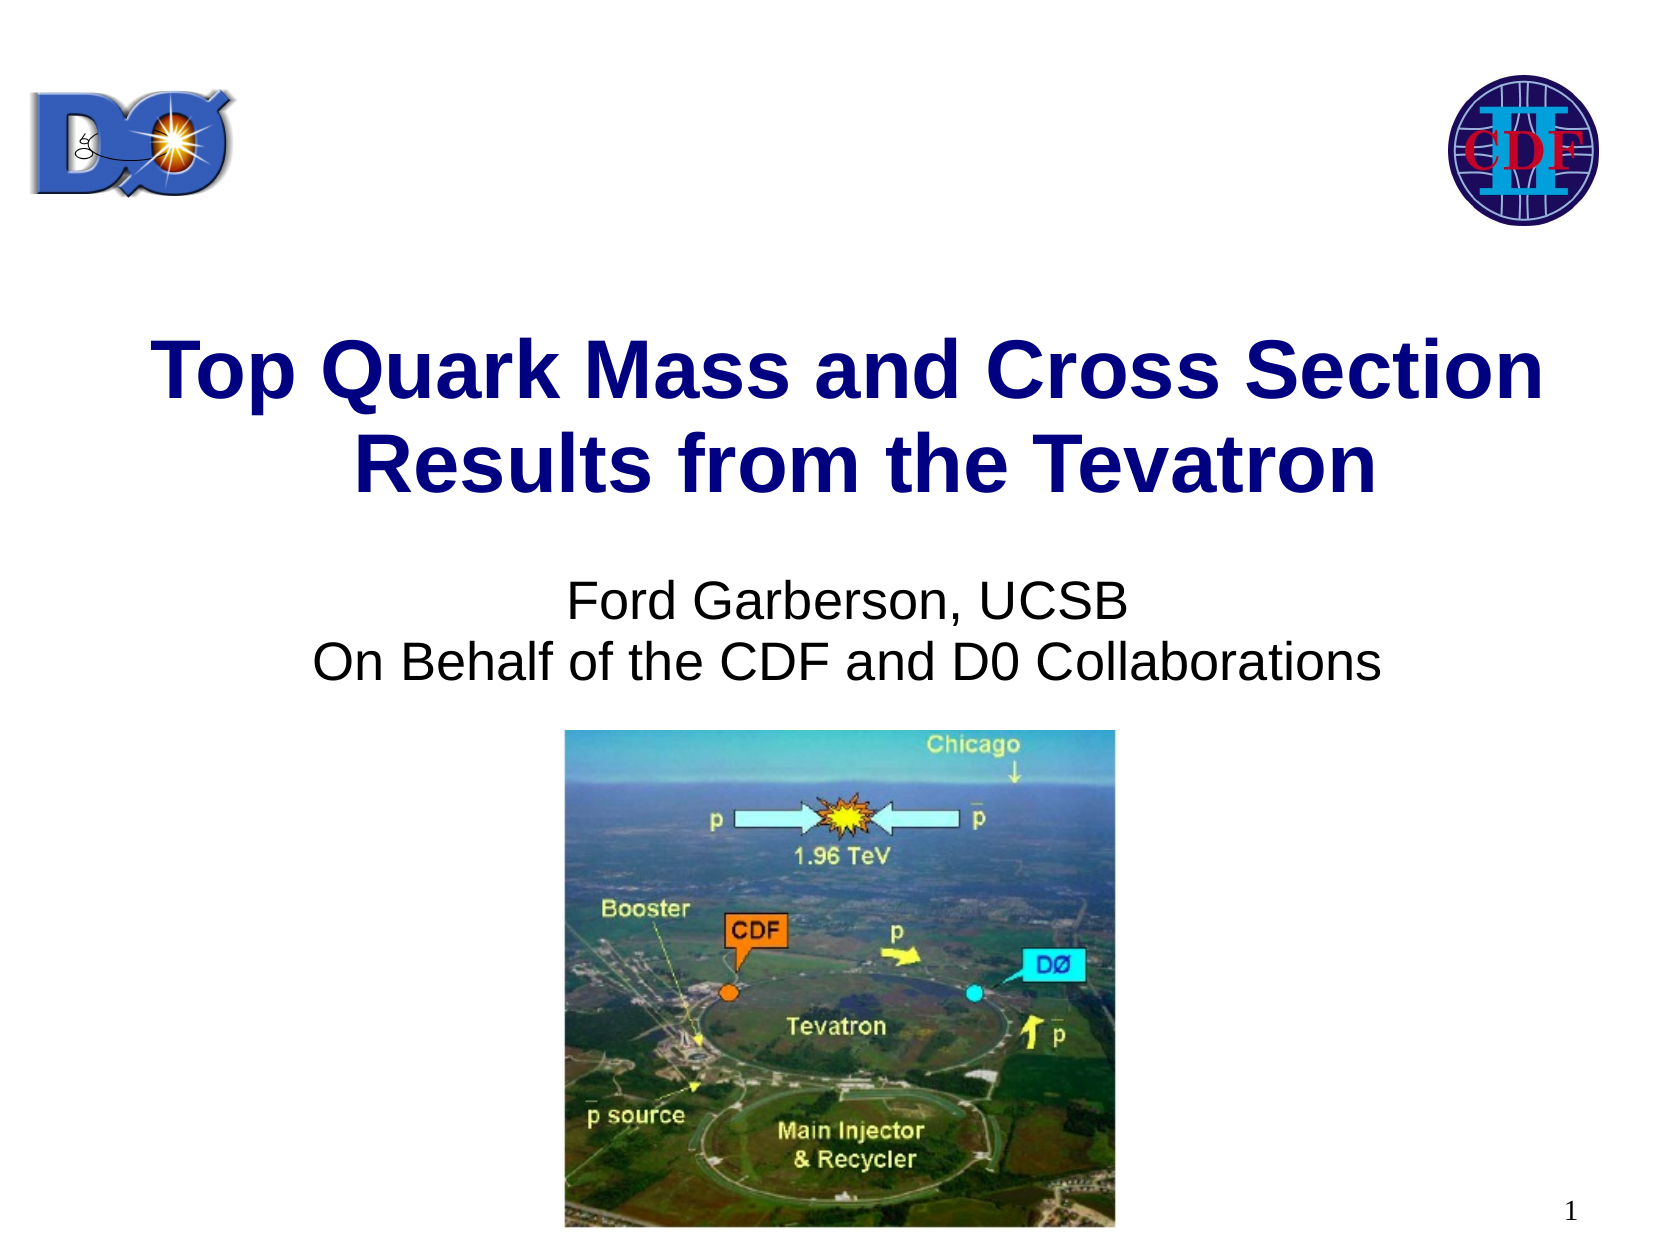

#
Top Quark Mass and Cross Section Results from the Tevatron
Ford Garberson, UCSB
On Behalf of the CDF and D0 Collaborations
1